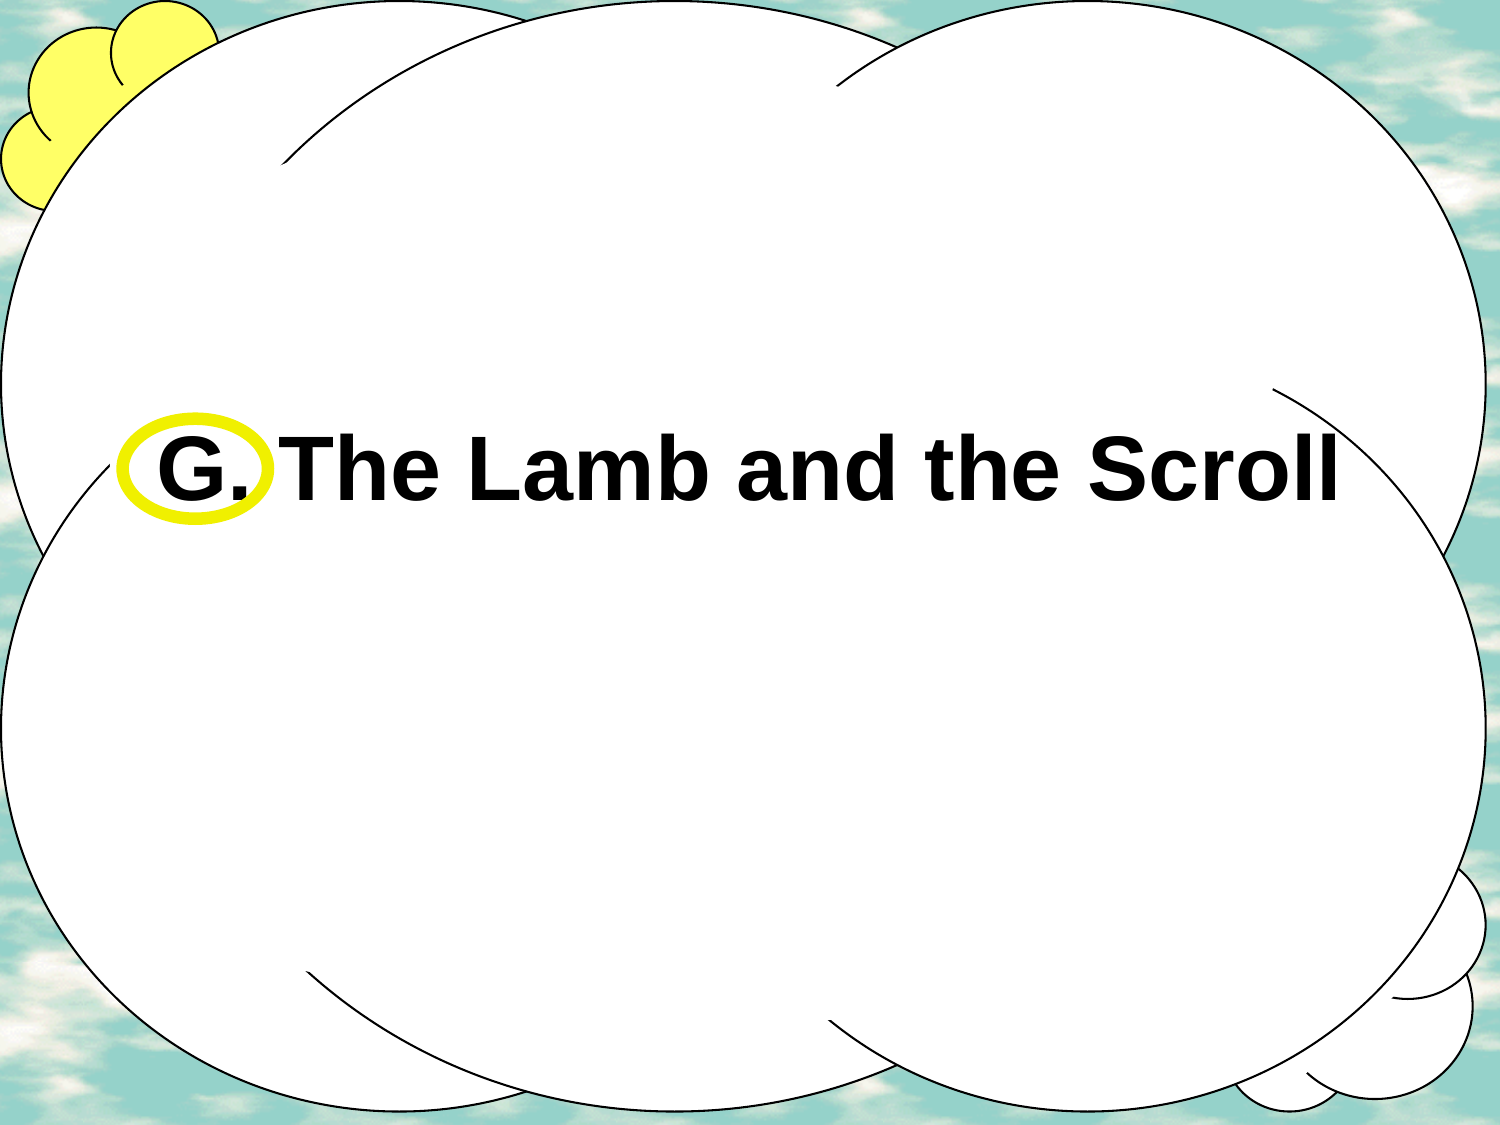

# G. The Lamb and the Scroll